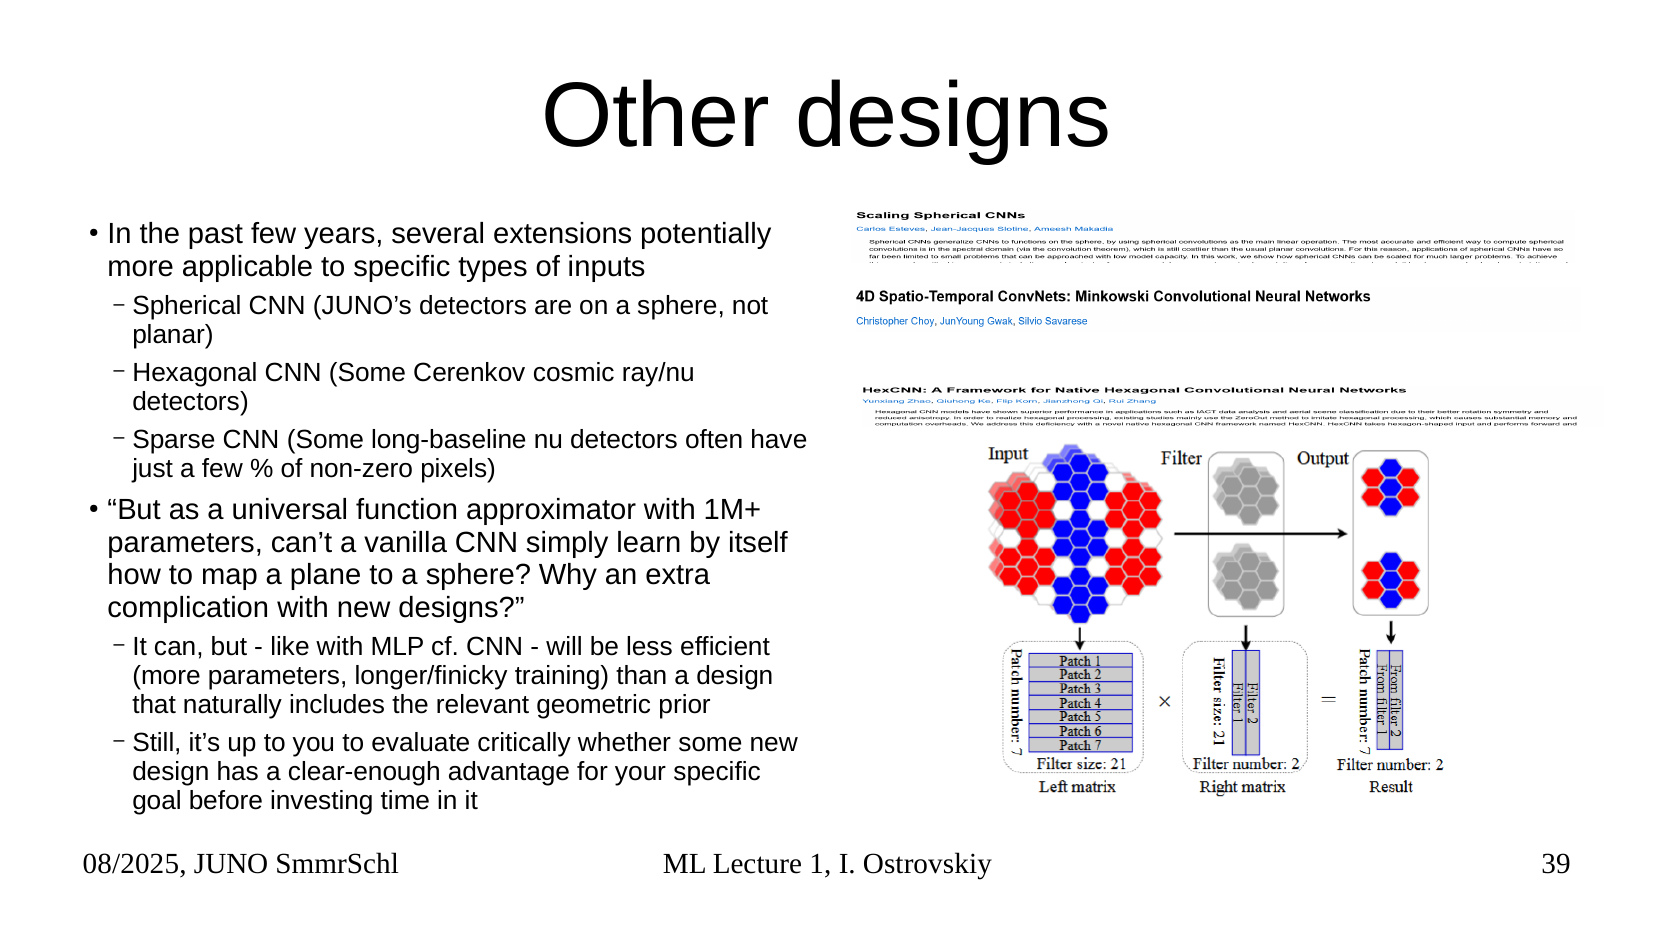

# Other designs
In the past few years, several extensions potentially more applicable to specific types of inputs
Spherical CNN (JUNO’s detectors are on a sphere, not planar)
Hexagonal CNN (Some Cerenkov cosmic ray/nu detectors)
Sparse CNN (Some long-baseline nu detectors often have just a few % of non-zero pixels)
“But as a universal function approximator with 1M+ parameters, can’t a vanilla CNN simply learn by itself how to map a plane to a sphere? Why an extra complication with new designs?”
It can, but - like with MLP cf. CNN - will be less efficient (more parameters, longer/finicky training) than a design that naturally includes the relevant geometric prior
Still, it’s up to you to evaluate critically whether some new design has a clear-enough advantage for your specific goal before investing time in it
08/2025, JUNO SmmrSchl
ML Lecture 1, I. Ostrovskiy
39